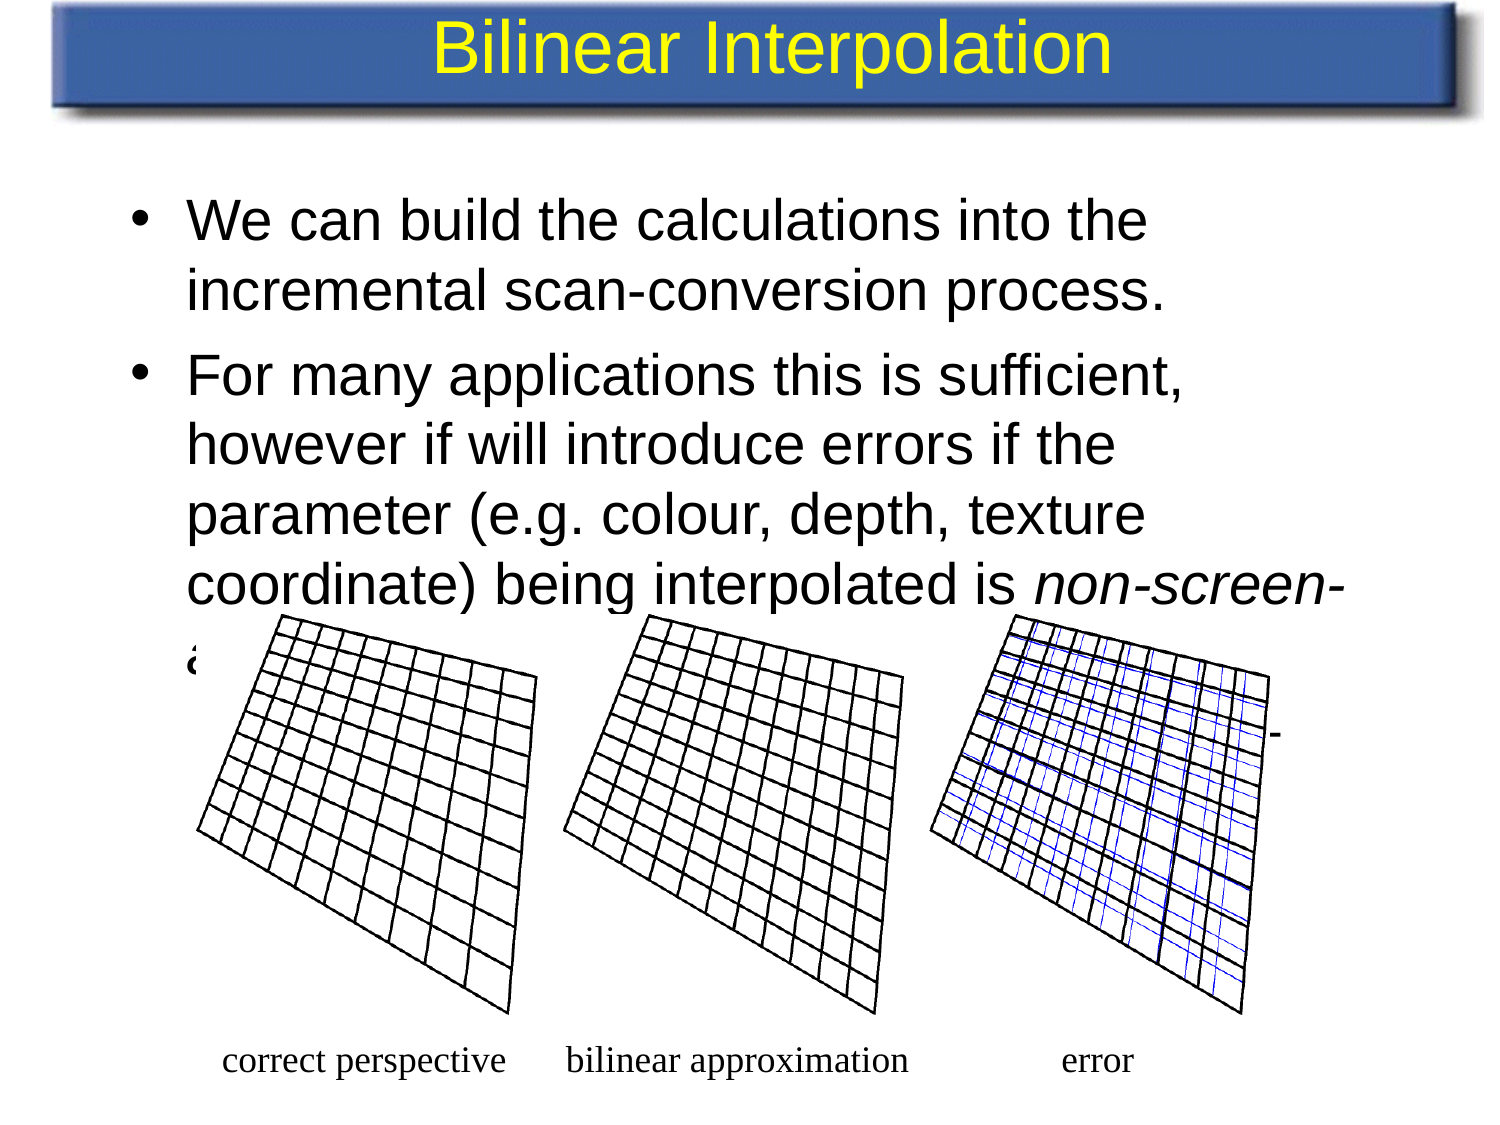

# Bilinear Interpolation
We can build the calculations into the incremental scan-conversion process.
For many applications this is sufficient, however if will introduce errors if the parameter (e.g. colour, depth, texture coordinate) being interpolated is non-screen-affine.
distance from viewer, and therefore texture co-ordinates are non-screen affine:
correct perspective
bilinear approximation
error